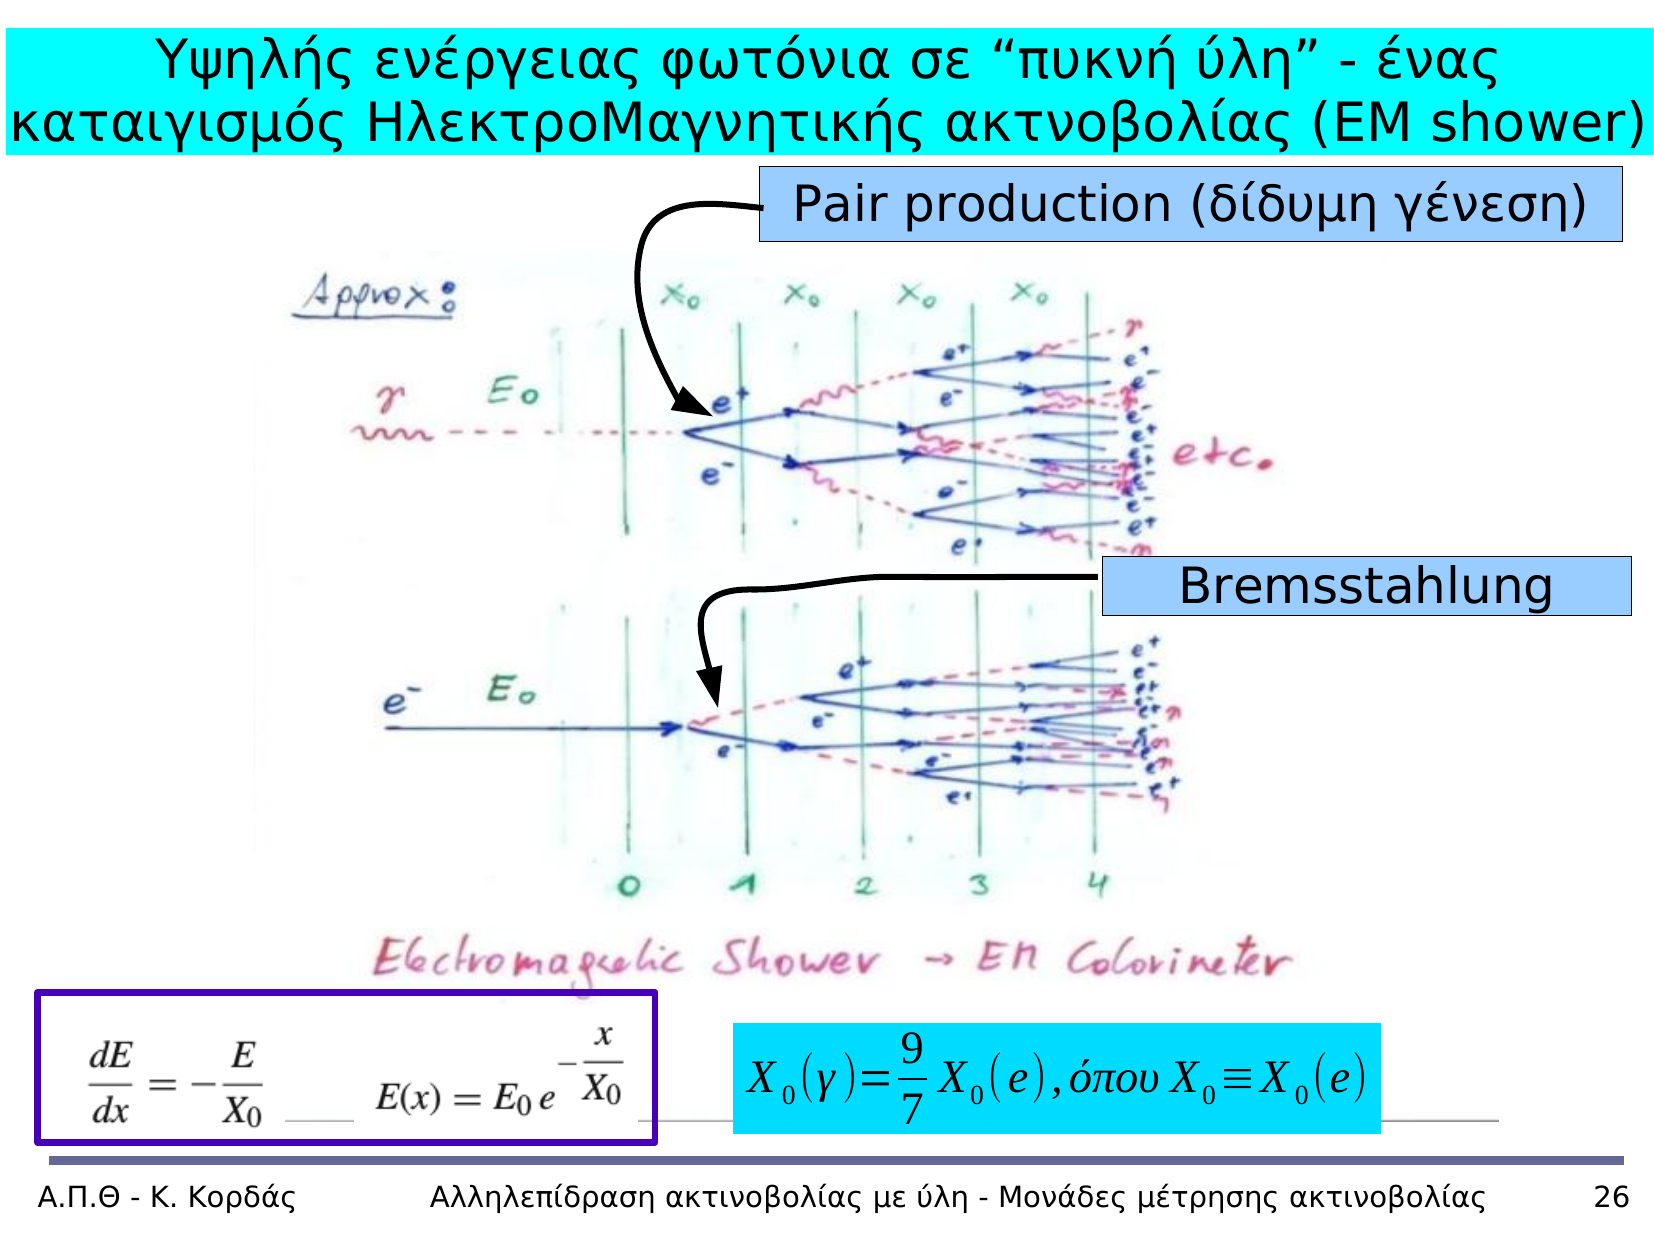

# Υψηλής ενέργειας φωτόνια σε “πυκνή ύλη” - ένας καταιγισμός ΗλεκτροΜαγνητικής ακτνοβολίας (EM shower)
Pair production (δίδυμη γένεση)
Bremsstahlung
Α.Π.Θ - Κ. Κορδάς
Αλληλεπίδραση ακτινοβολίας με ύλη - Μονάδες μέτρησης ακτινοβολίας
26